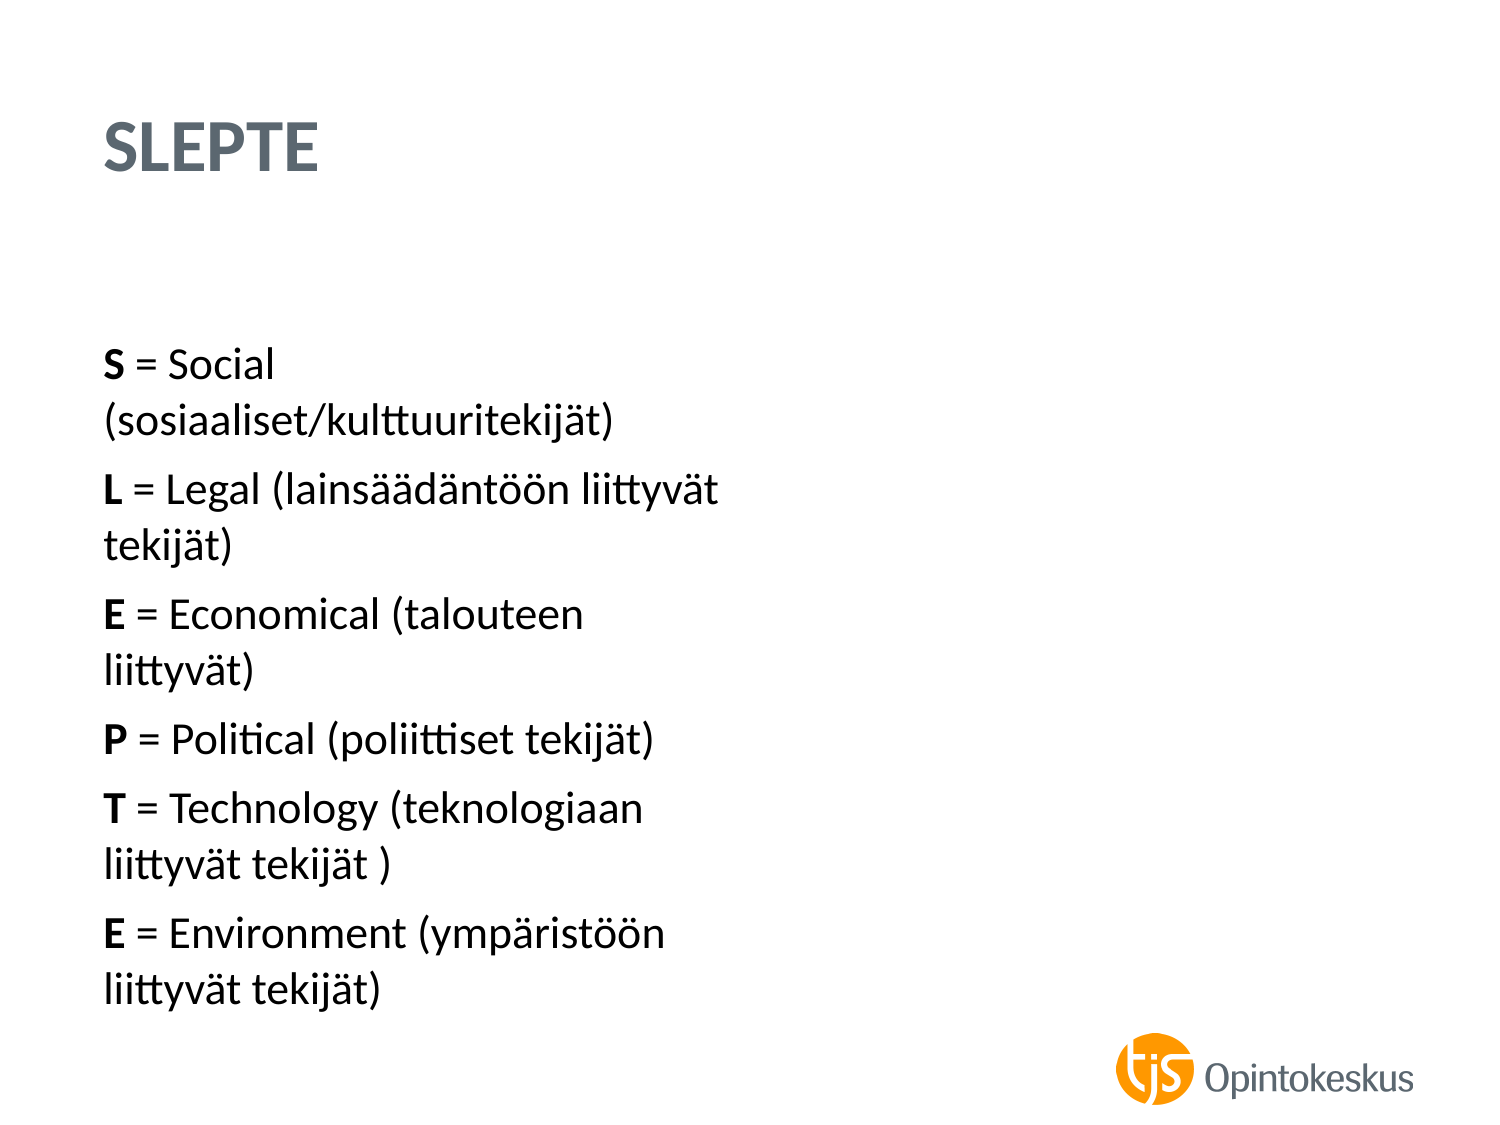

SLEPTE
Talous
jäsen
Lakiasiat
Ympäristö-asiat
Teknologia
Poliittiset tekijät
Sosiaaliset
# S = Social (sosiaaliset/kulttuuritekijät)
L = Legal (lainsäädäntöön liittyvät tekijät)
E = Economical (talouteen liittyvät)
P = Political (poliittiset tekijät)
T = Technology (teknologiaan liittyvät tekijät )
E = Environment (ympäristöön liittyvät tekijät)